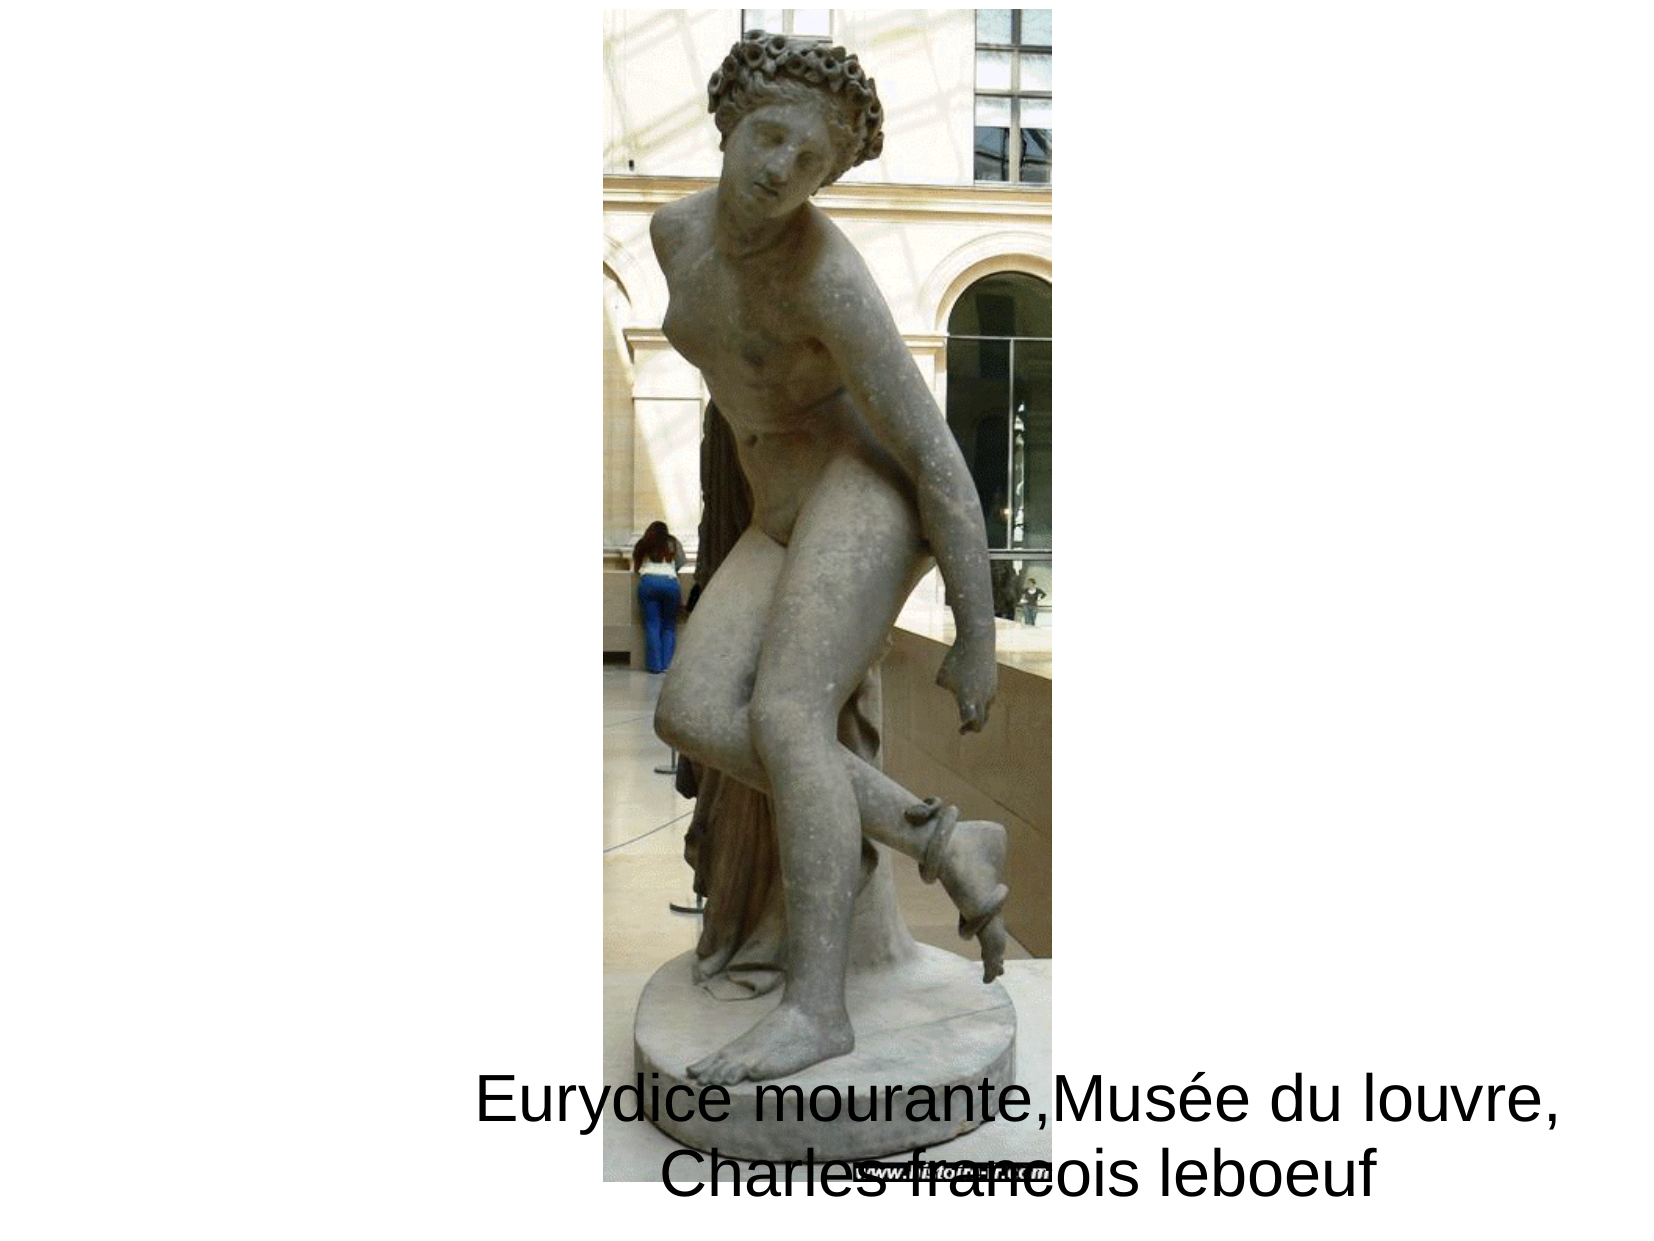

#
Eurydice mourante,Musée du louvre, Charles francois leboeuf